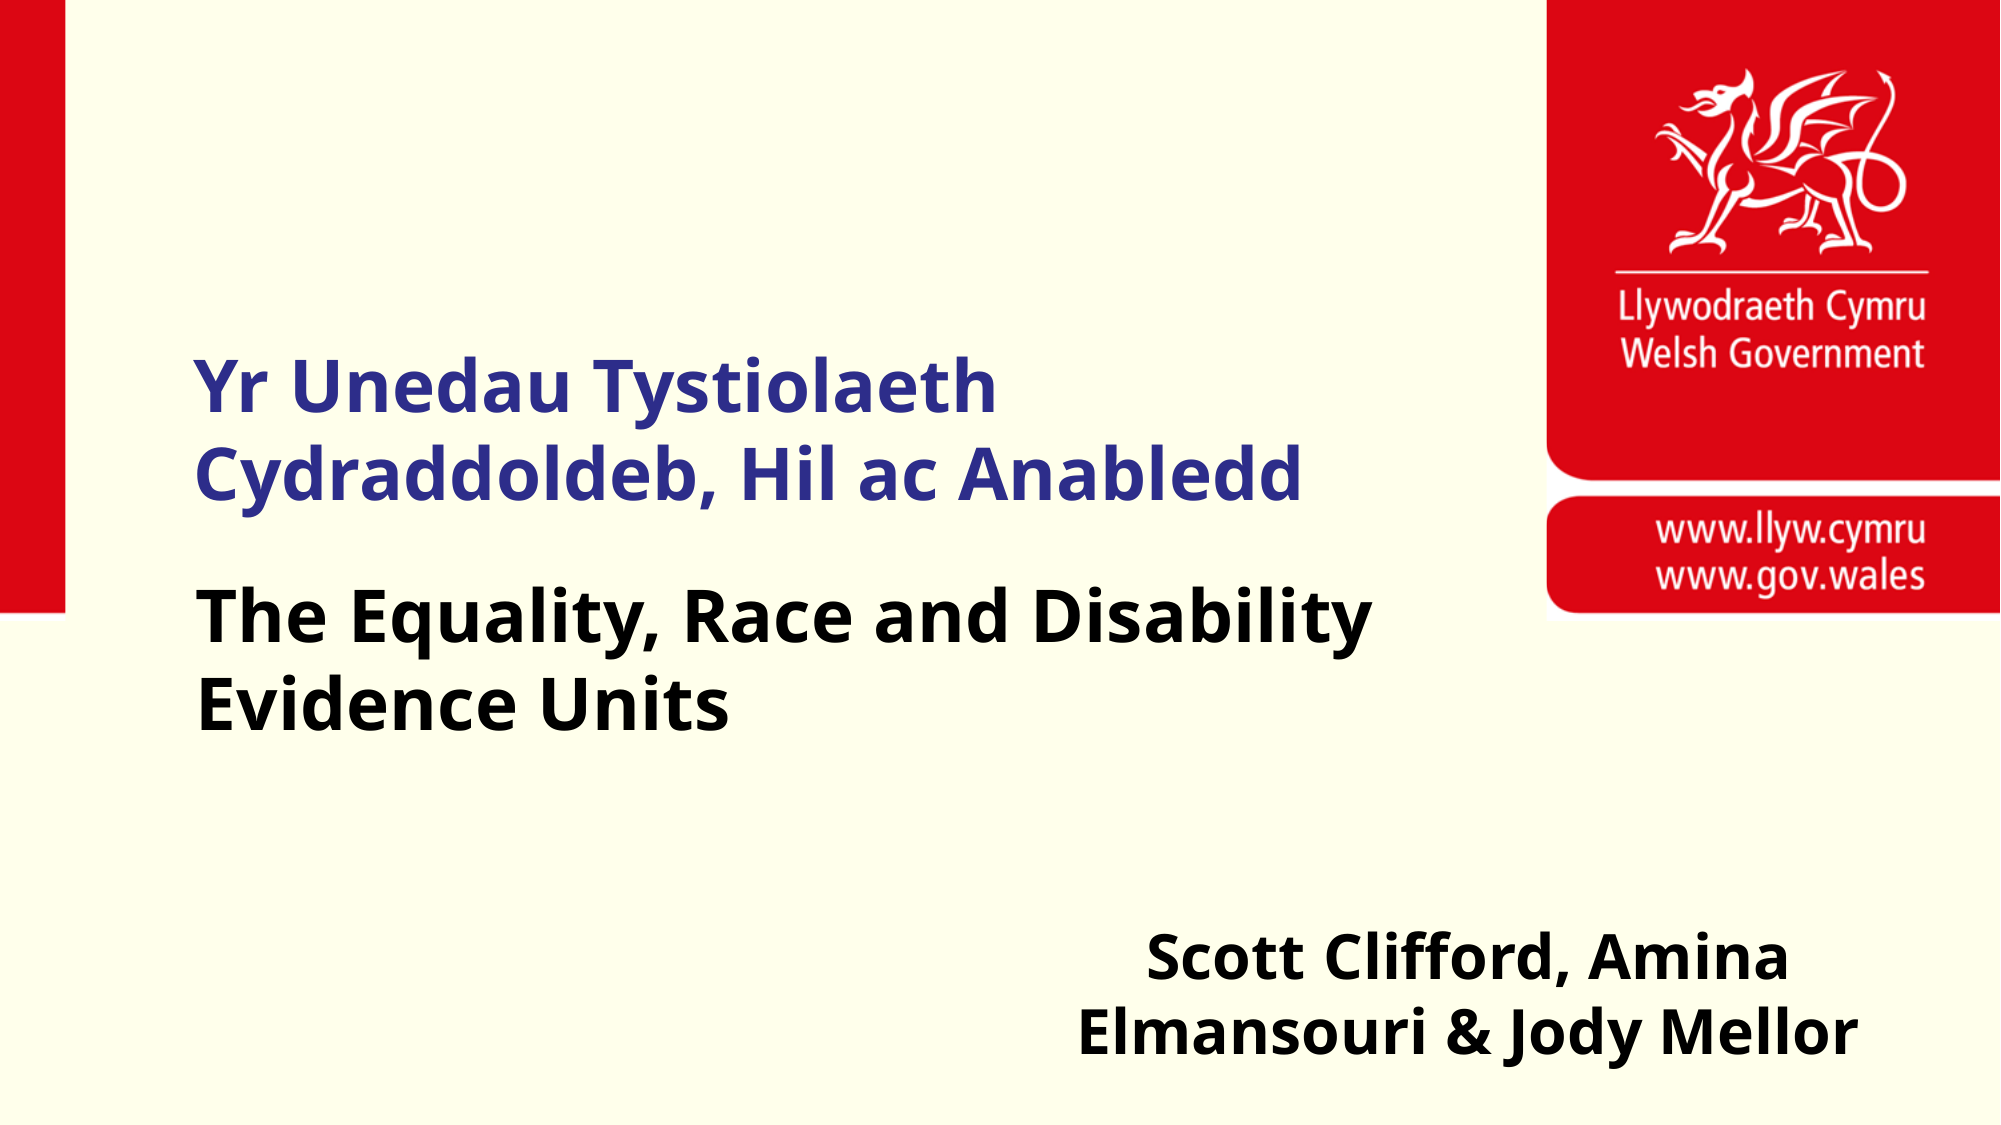

Yr Unedau Tystiolaeth Cydraddoldeb, Hil ac Anabledd
The Equality, Race and Disability Evidence Units
Scott Clifford, Amina Elmansouri & Jody Mellor